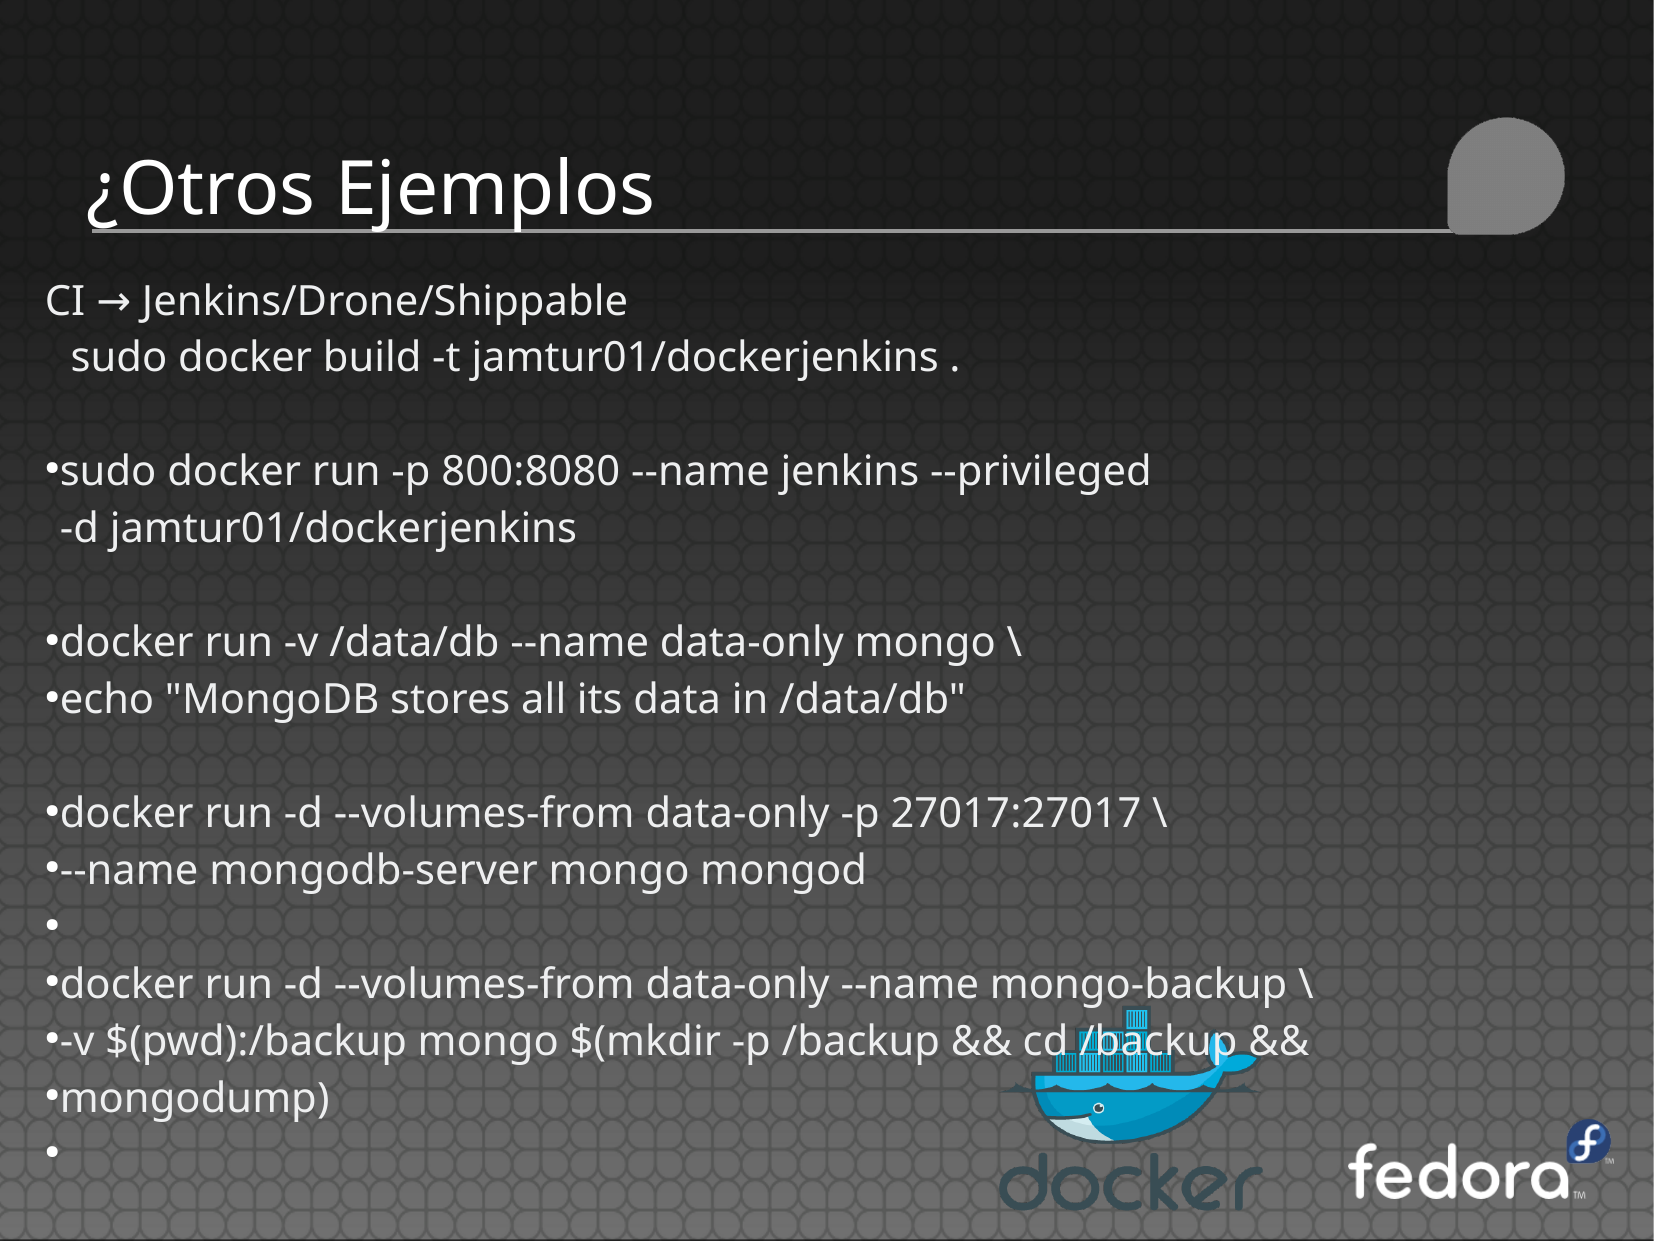

# ¿Otros Ejemplos
CI → Jenkins/Drone/Shippable
 sudo docker build -t jamtur01/dockerjenkins .
sudo docker run -p 800:8080 --name jenkins --privileged
-d jamtur01/dockerjenkins
docker run -v /data/db --name data-only mongo \
echo "MongoDB stores all its data in /data/db"
docker run -d --volumes-from data-only -p 27017:27017 \
--name mongodb-server mongo mongod
docker run -d --volumes-from data-only --name mongo-backup \
-v $(pwd):/backup mongo $(mkdir -p /backup && cd /backup &&
mongodump)